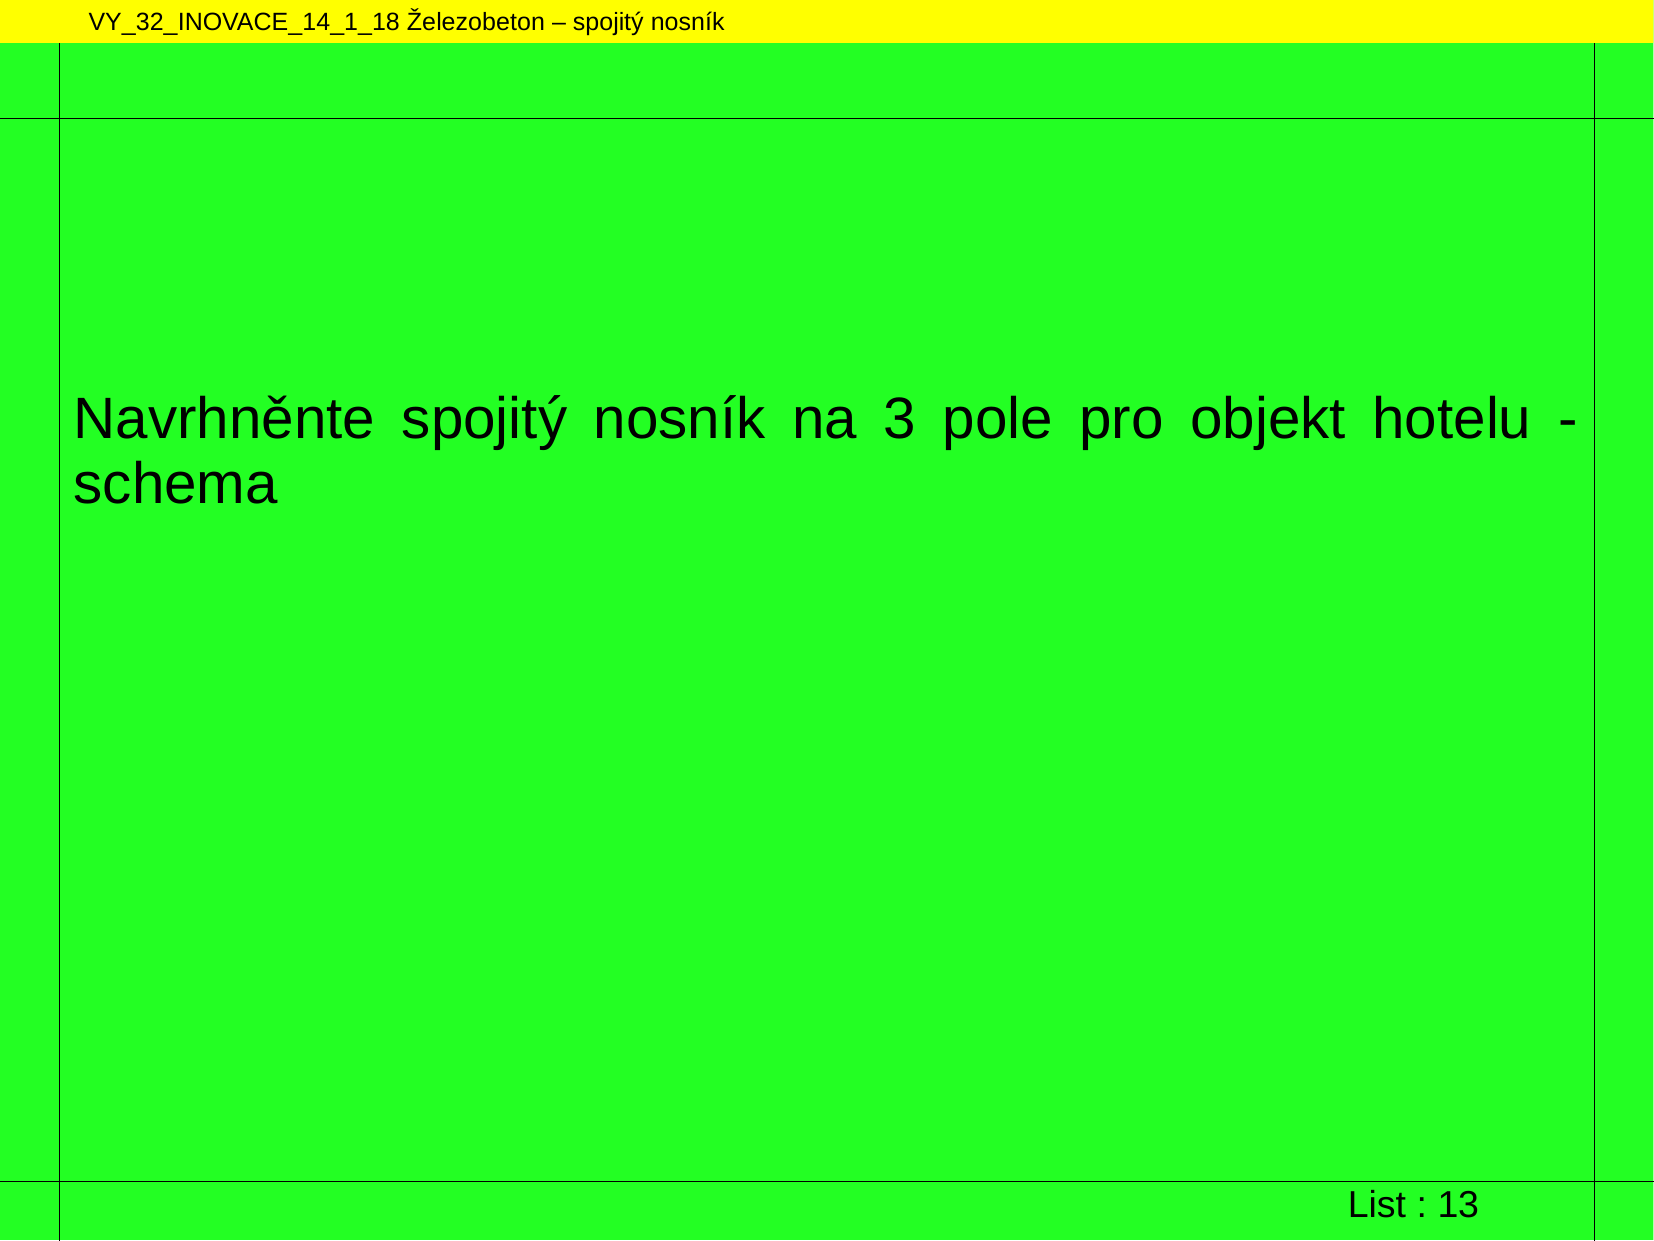

VY_32_INOVACE_14_1_18 Železobeton – spojitý nosník
Navrhněnte spojitý nosník na 3 pole pro objekt hotelu - schema
List :